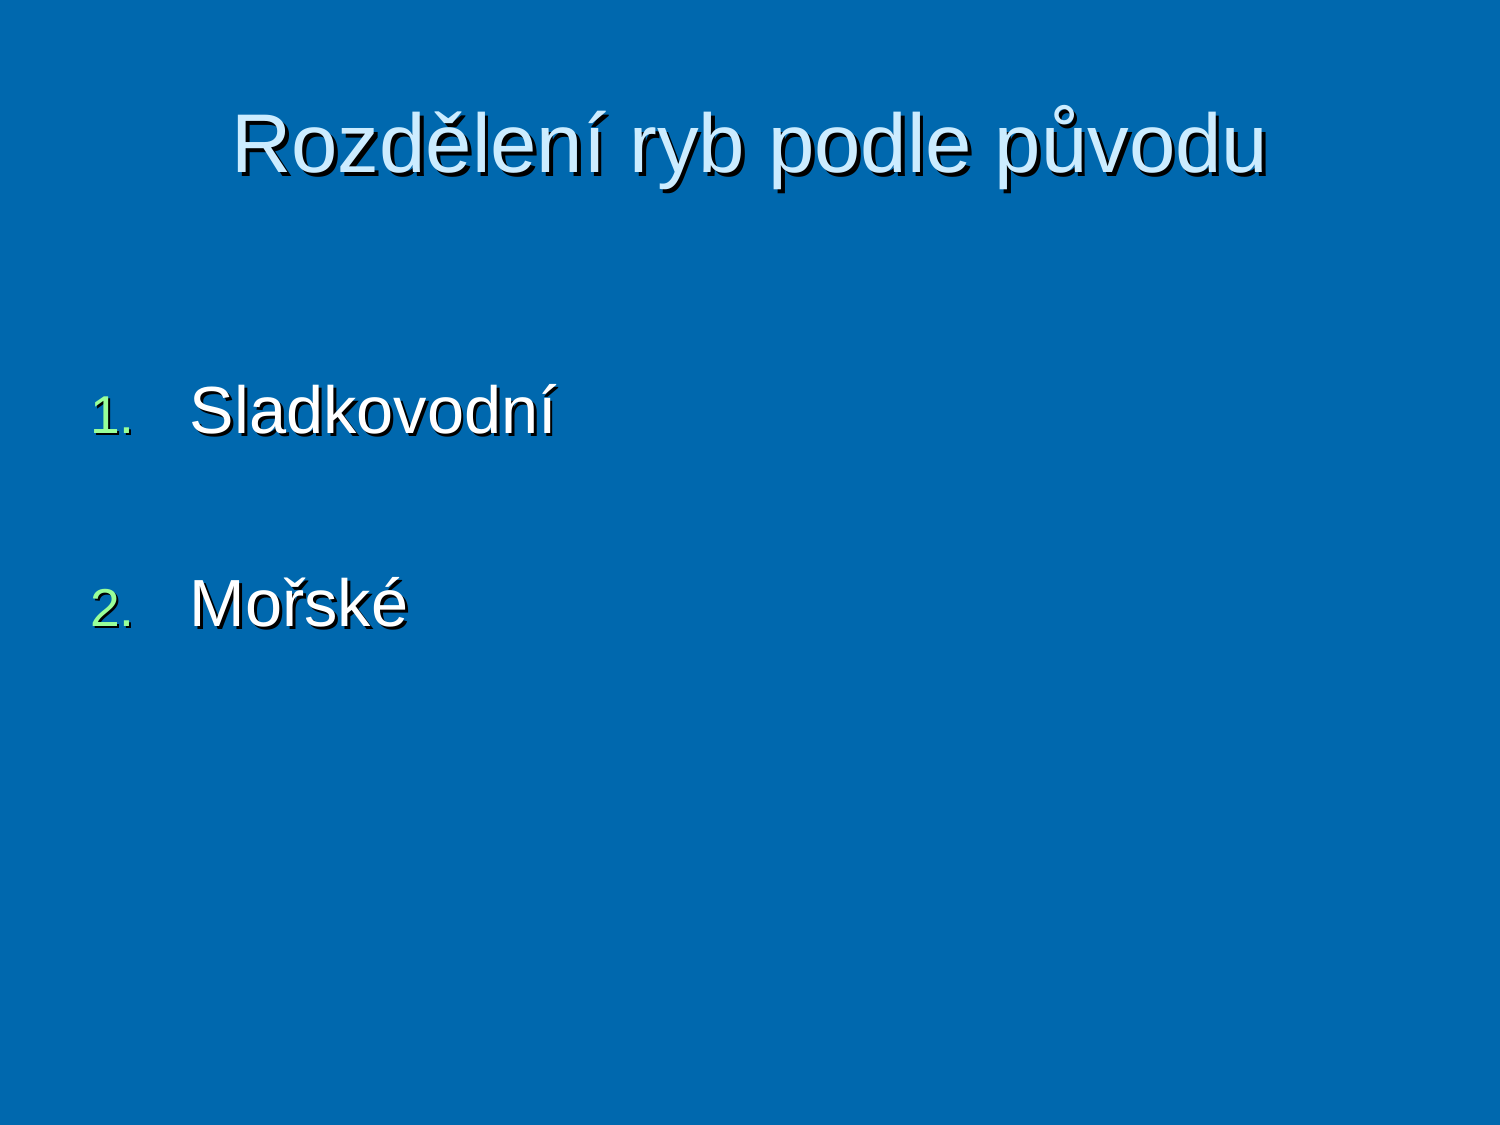

# Rozdělení ryb podle původu
Sladkovodní
Mořské